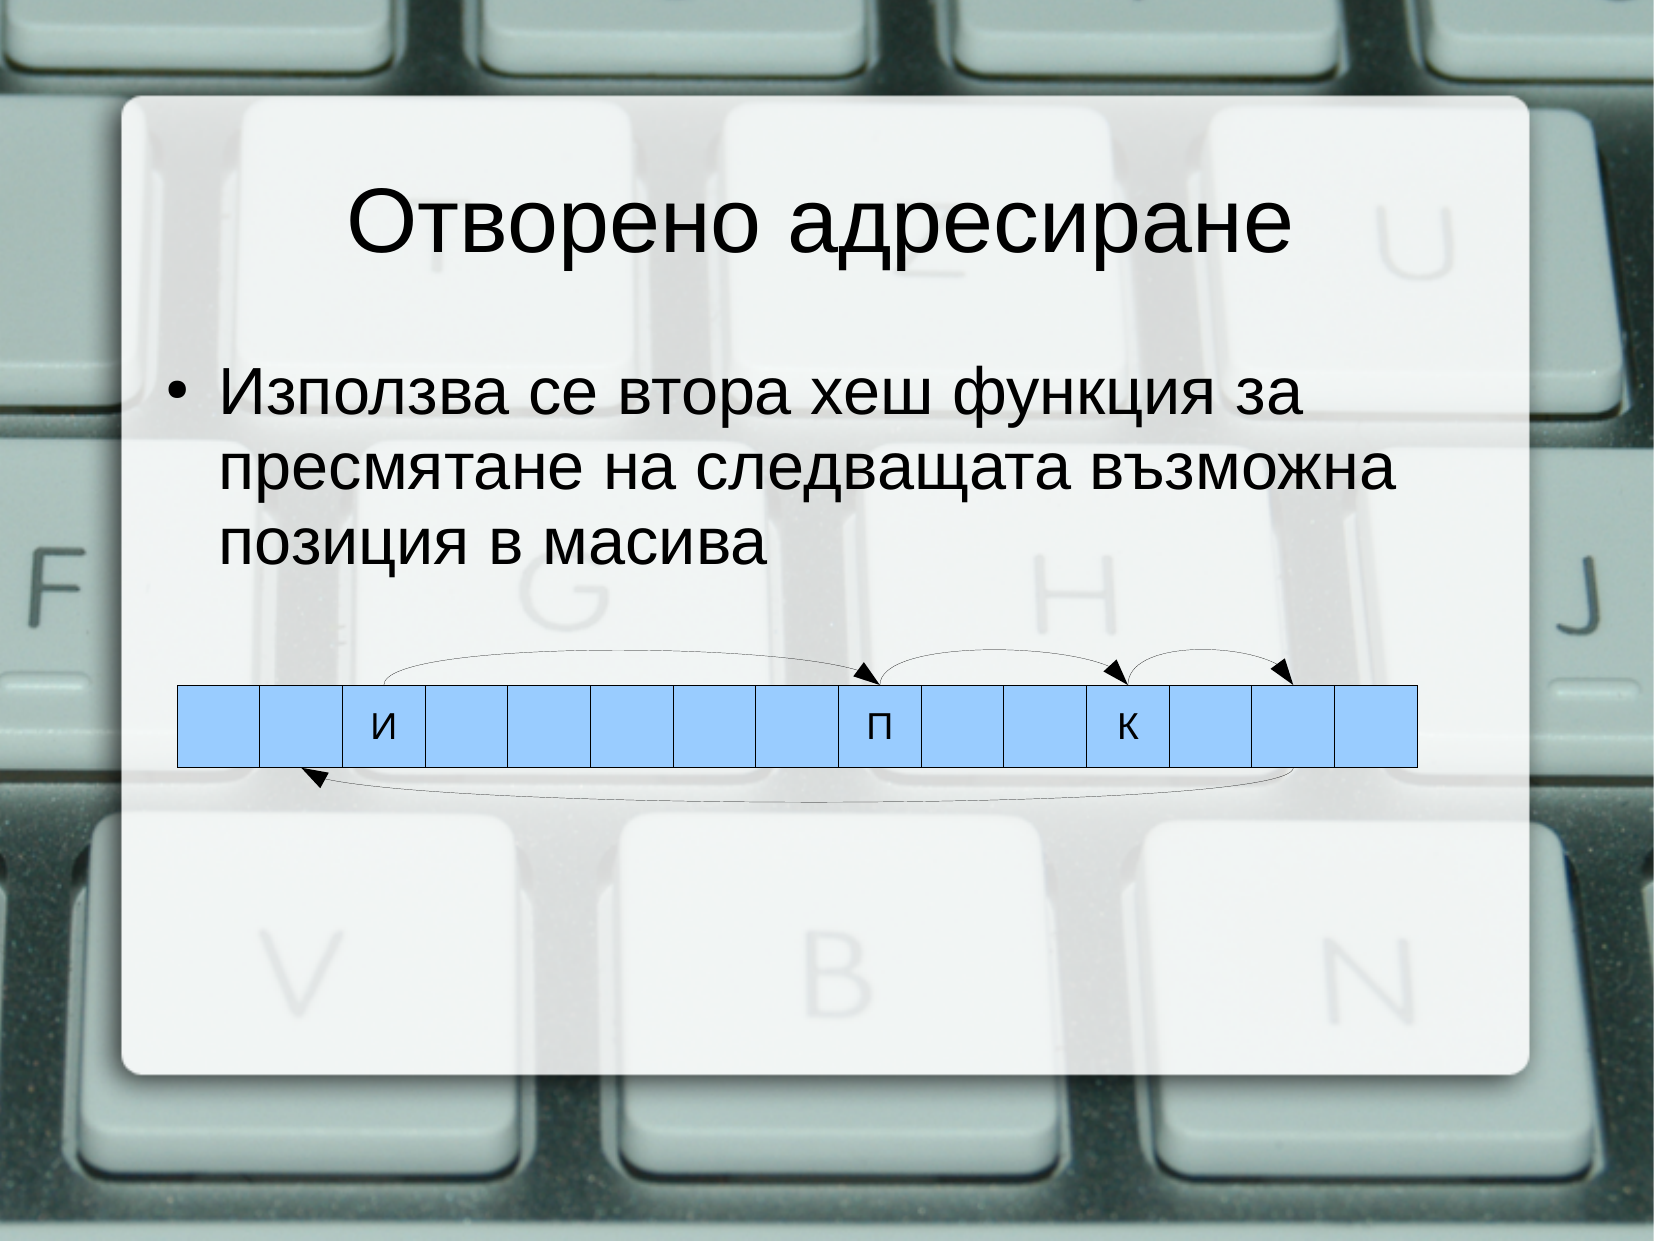

# Отворено адресиране
Използва се втора хеш функция за пресмятане на следващата възможна позиция в масива
И
П
К